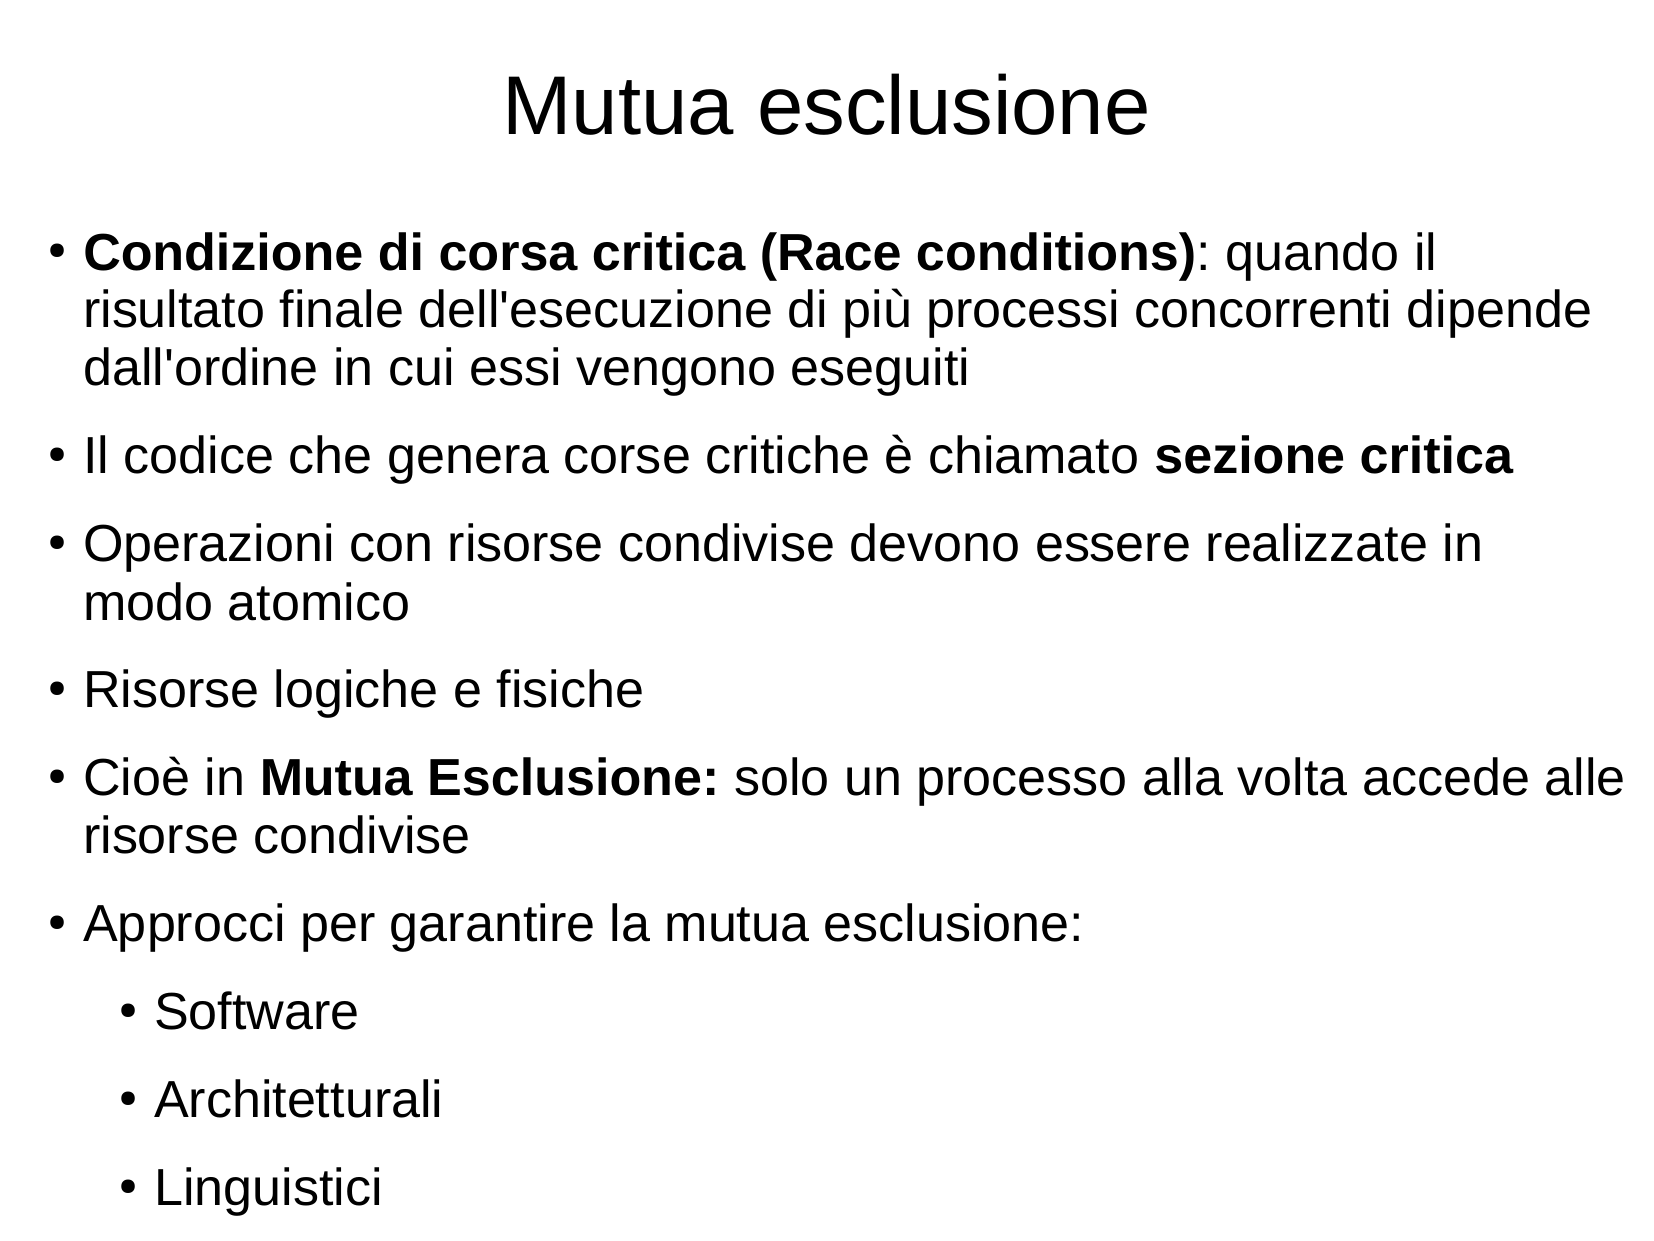

# Mutua esclusione
Condizione di corsa critica (Race conditions): quando il risultato finale dell'esecuzione di più processi concorrenti dipende dall'ordine in cui essi vengono eseguiti
Il codice che genera corse critiche è chiamato sezione critica
Operazioni con risorse condivise devono essere realizzate in modo atomico
Risorse logiche e fisiche
Cioè in Mutua Esclusione: solo un processo alla volta accede alle risorse condivise
Approcci per garantire la mutua esclusione:
Software
Architetturali
Linguistici